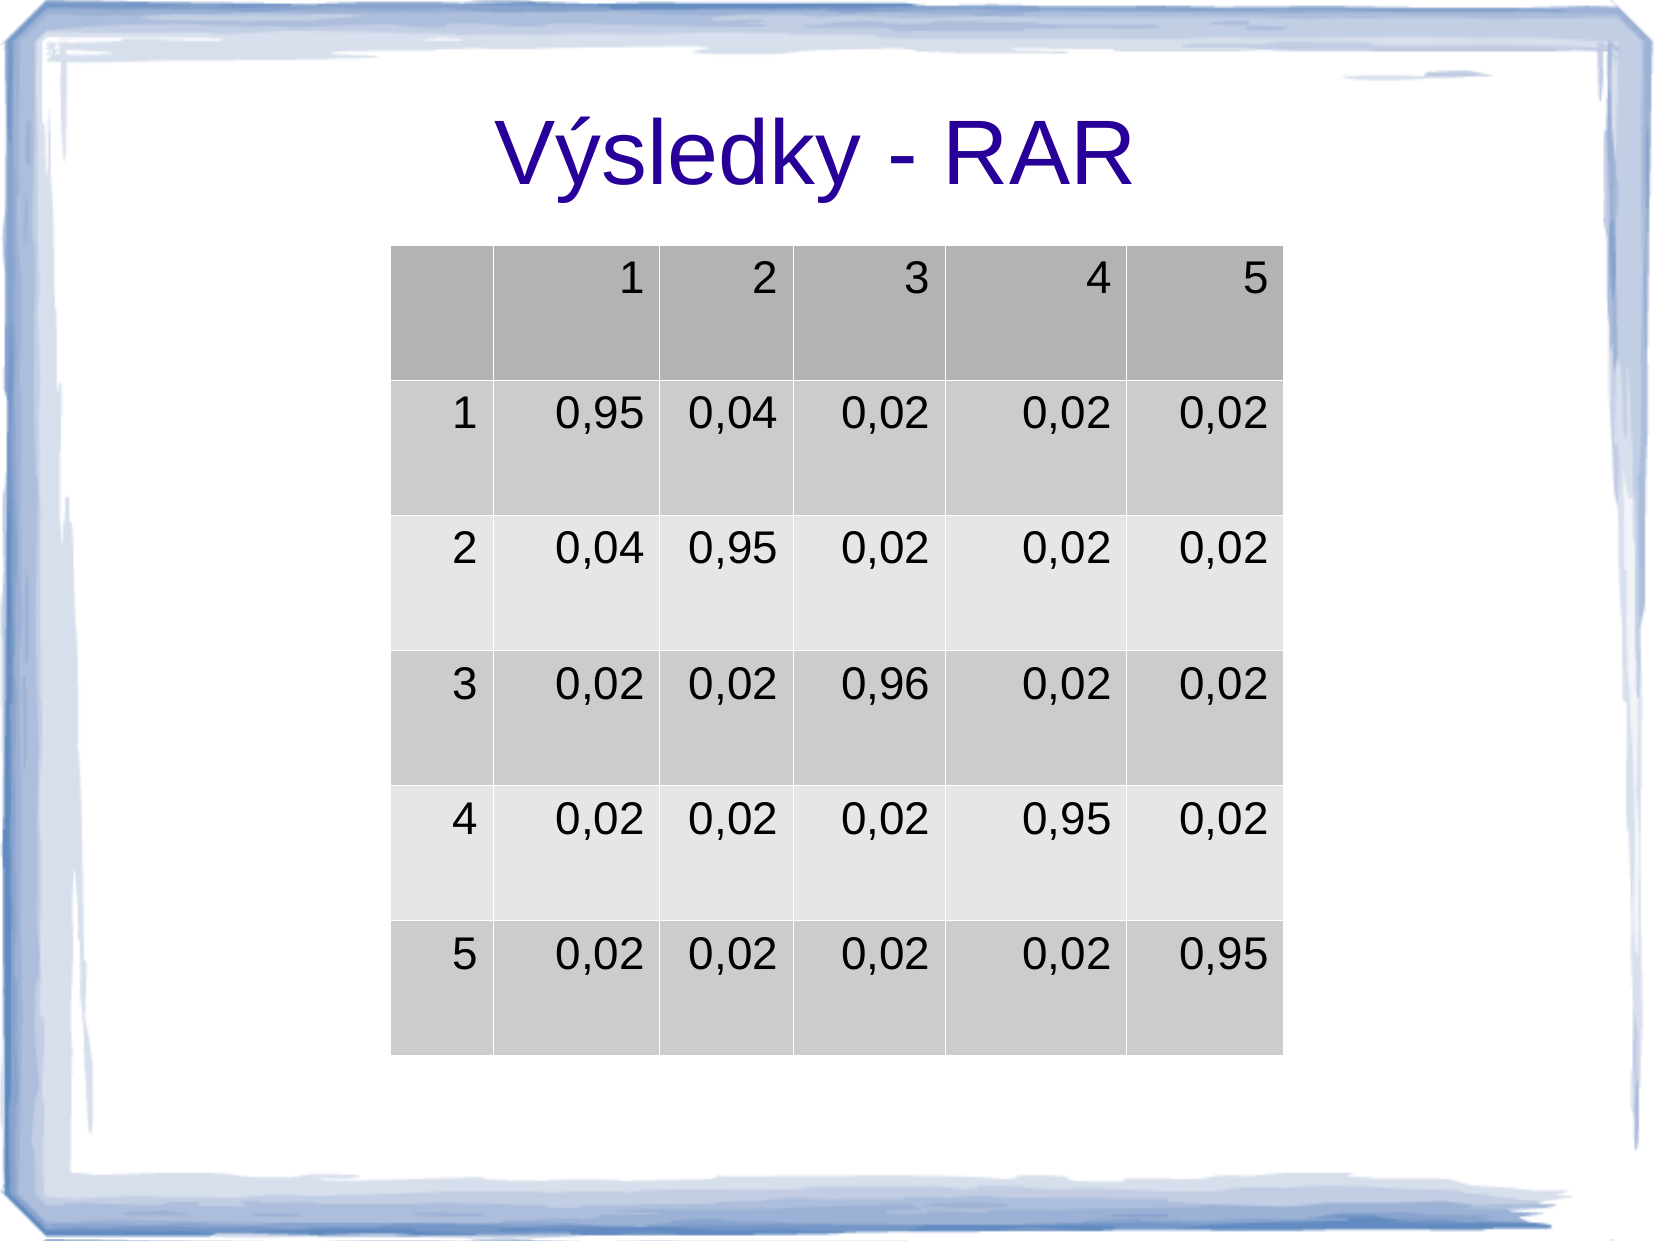

# Výsledky - RAR
| | 1 | 2 | 3 | 4 | 5 |
| --- | --- | --- | --- | --- | --- |
| 1 | 0,95 | 0,04 | 0,02 | 0,02 | 0,02 |
| 2 | 0,04 | 0,95 | 0,02 | 0,02 | 0,02 |
| 3 | 0,02 | 0,02 | 0,96 | 0,02 | 0,02 |
| 4 | 0,02 | 0,02 | 0,02 | 0,95 | 0,02 |
| 5 | 0,02 | 0,02 | 0,02 | 0,02 | 0,95 |